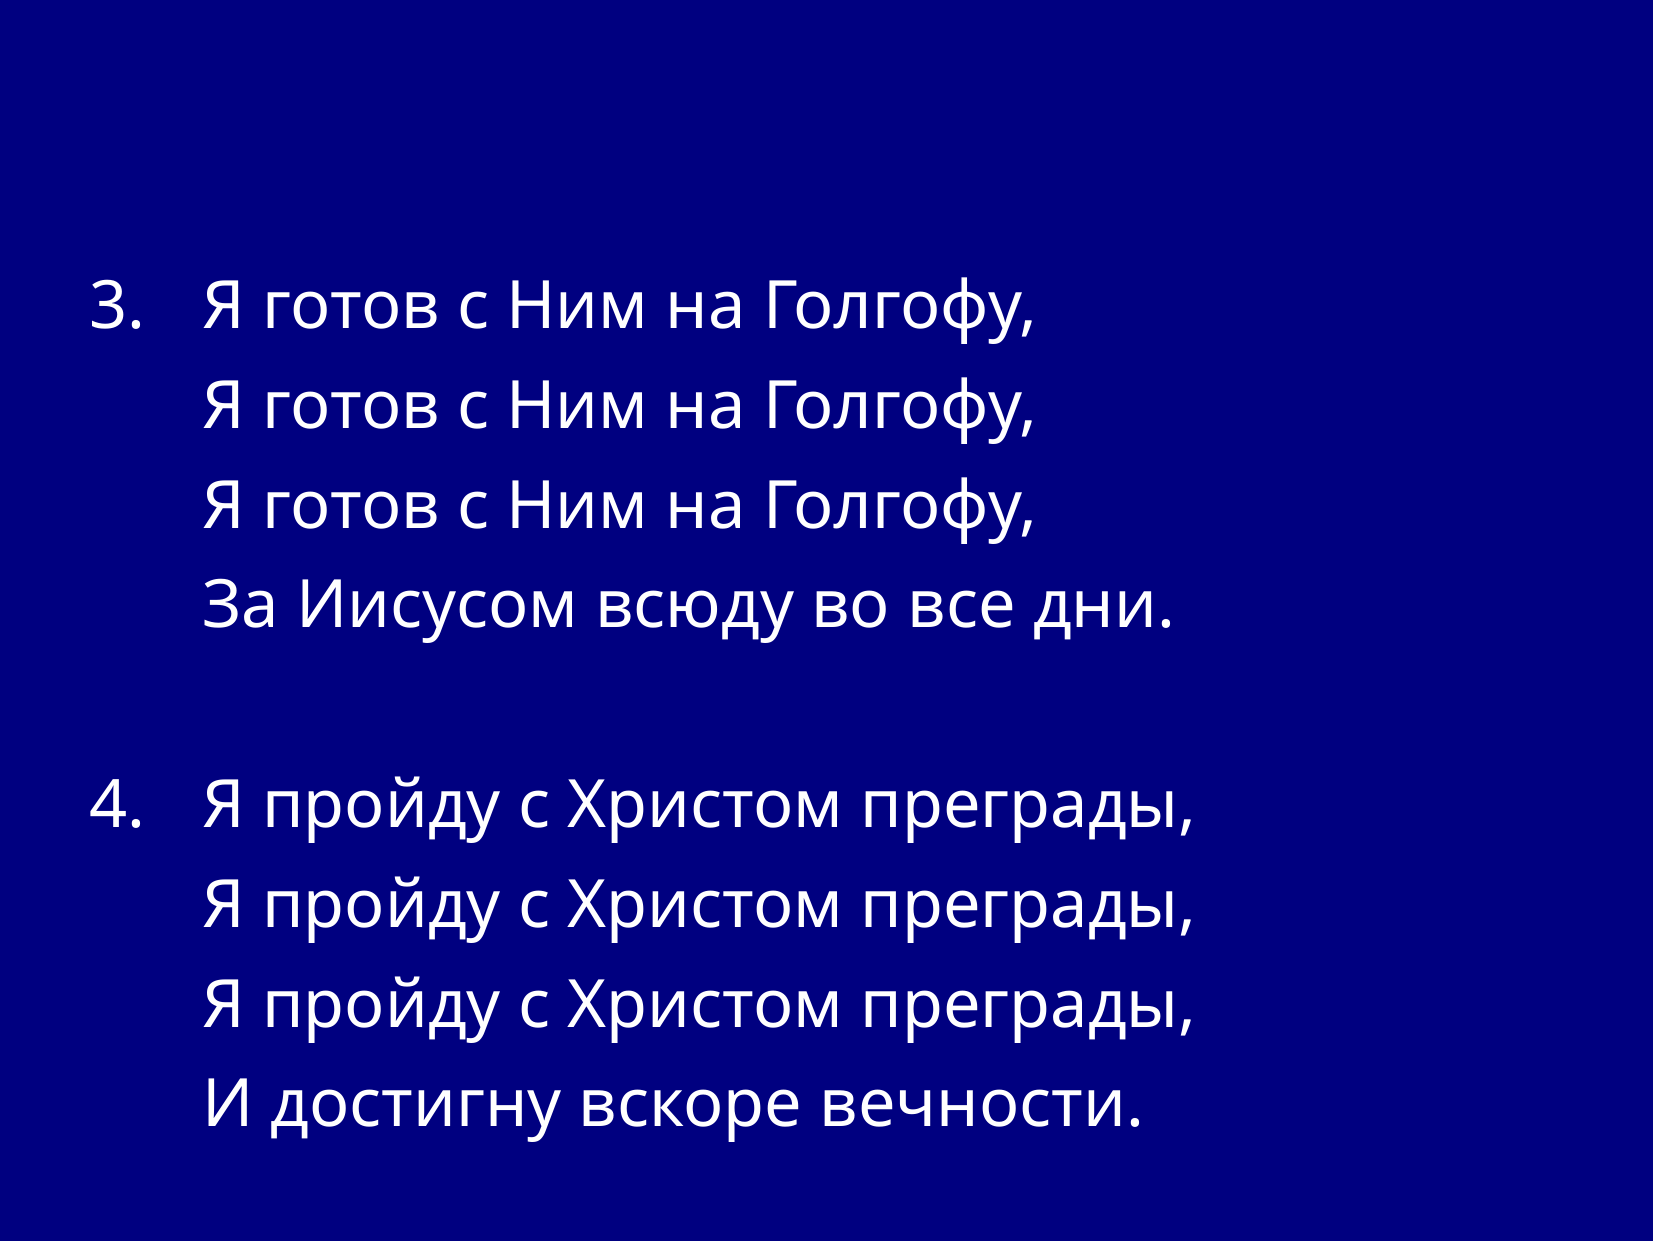

3.	Я готов с Ним на Голгофу,
	Я готов с Ним на Голгофу,
	Я готов с Ним на Голгофу,
	За Иисусом всюду во все дни.
4.	Я пройду с Христом преграды,
	Я пройду с Христом преграды,
	Я пройду с Христом преграды,
	И достигну вскоре вечности.